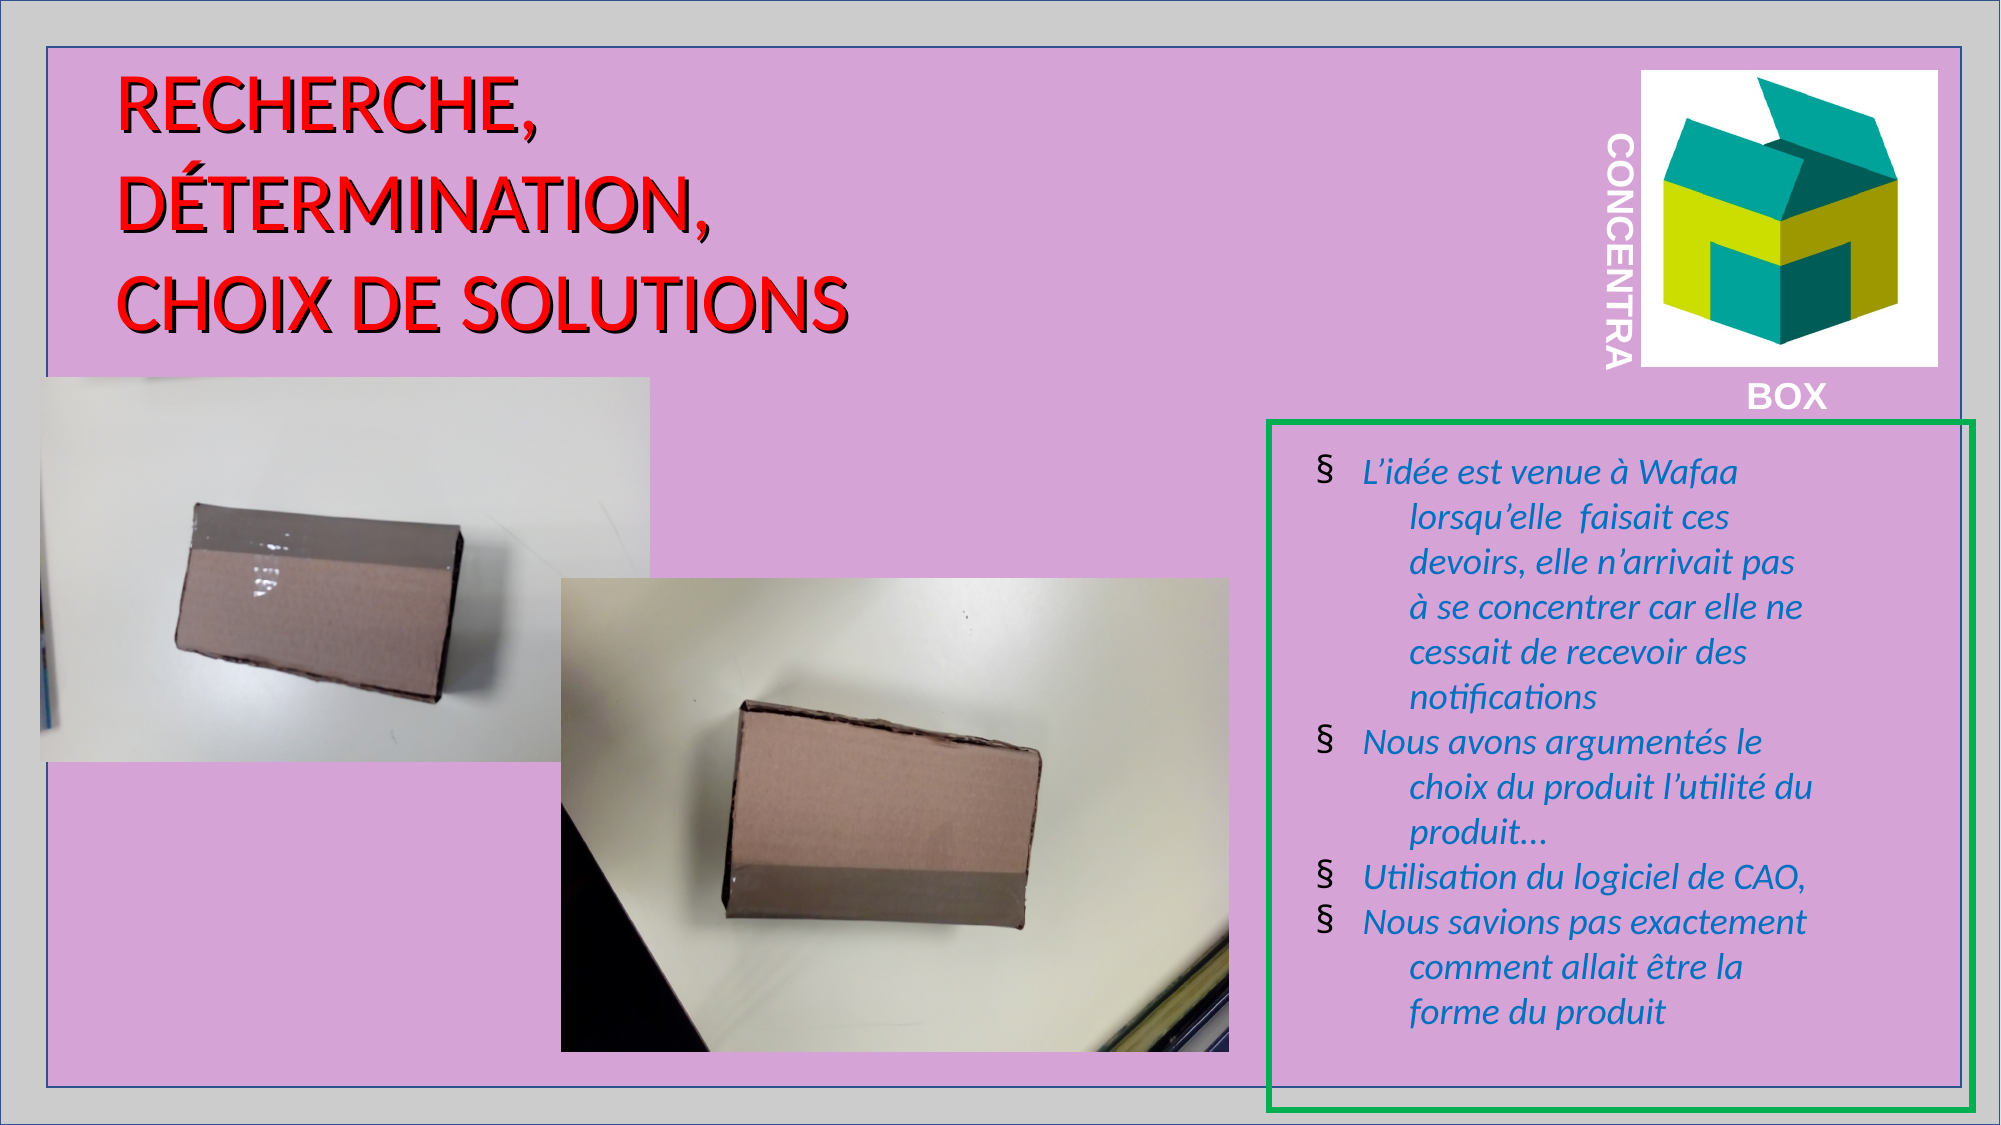

RECHERCHE,
DÉTERMINATION,
CHOIX DE SOLUTIONS
Traces-preuves
L’idée est venue à Wafaa lorsqu’elle faisait ces devoirs, elle n’arrivait pas à se concentrer car elle ne cessait de recevoir des notifications
Nous avons argumentés le choix du produit l’utilité du produit...
Utilisation du logiciel de CAO,
Nous savions pas exactement comment allait être la forme du produit